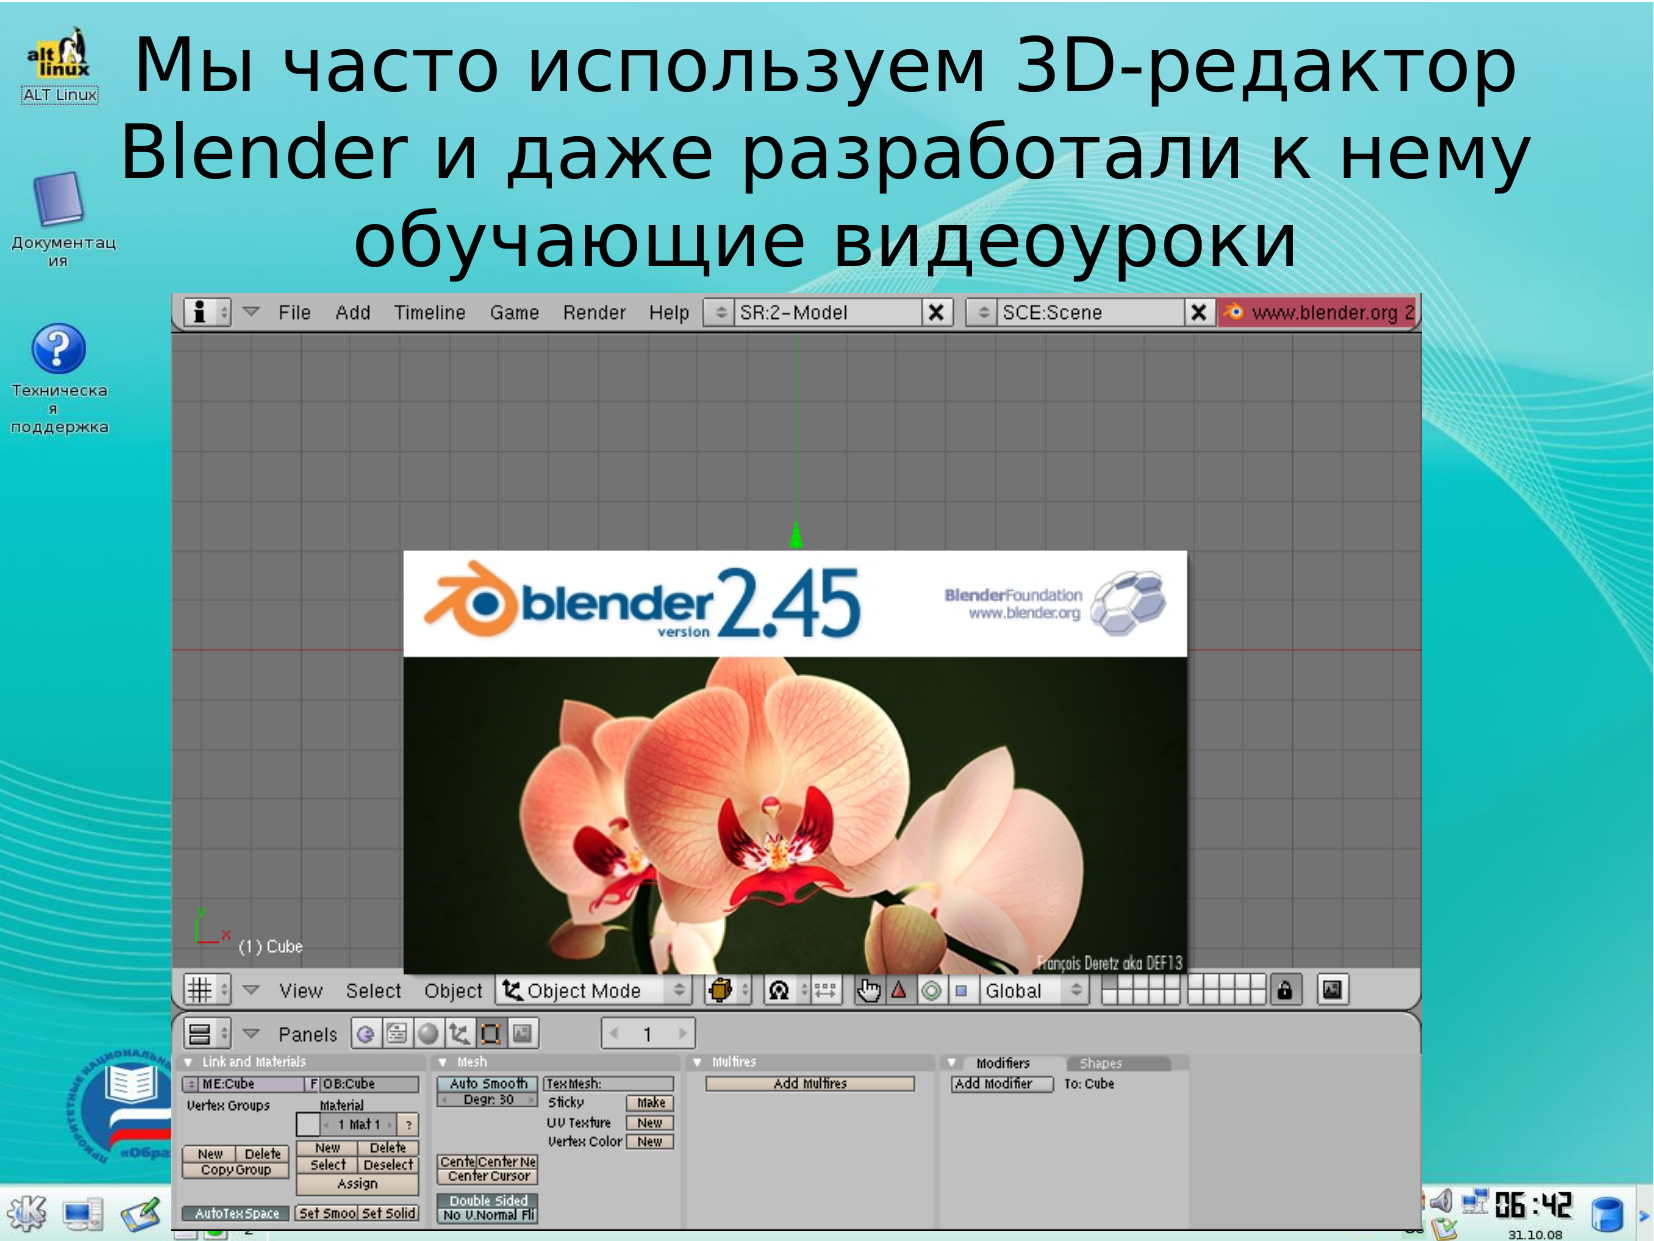

# Мы часто используем 3D-редактор Blender и даже разработали к нему обучающие видеоуроки